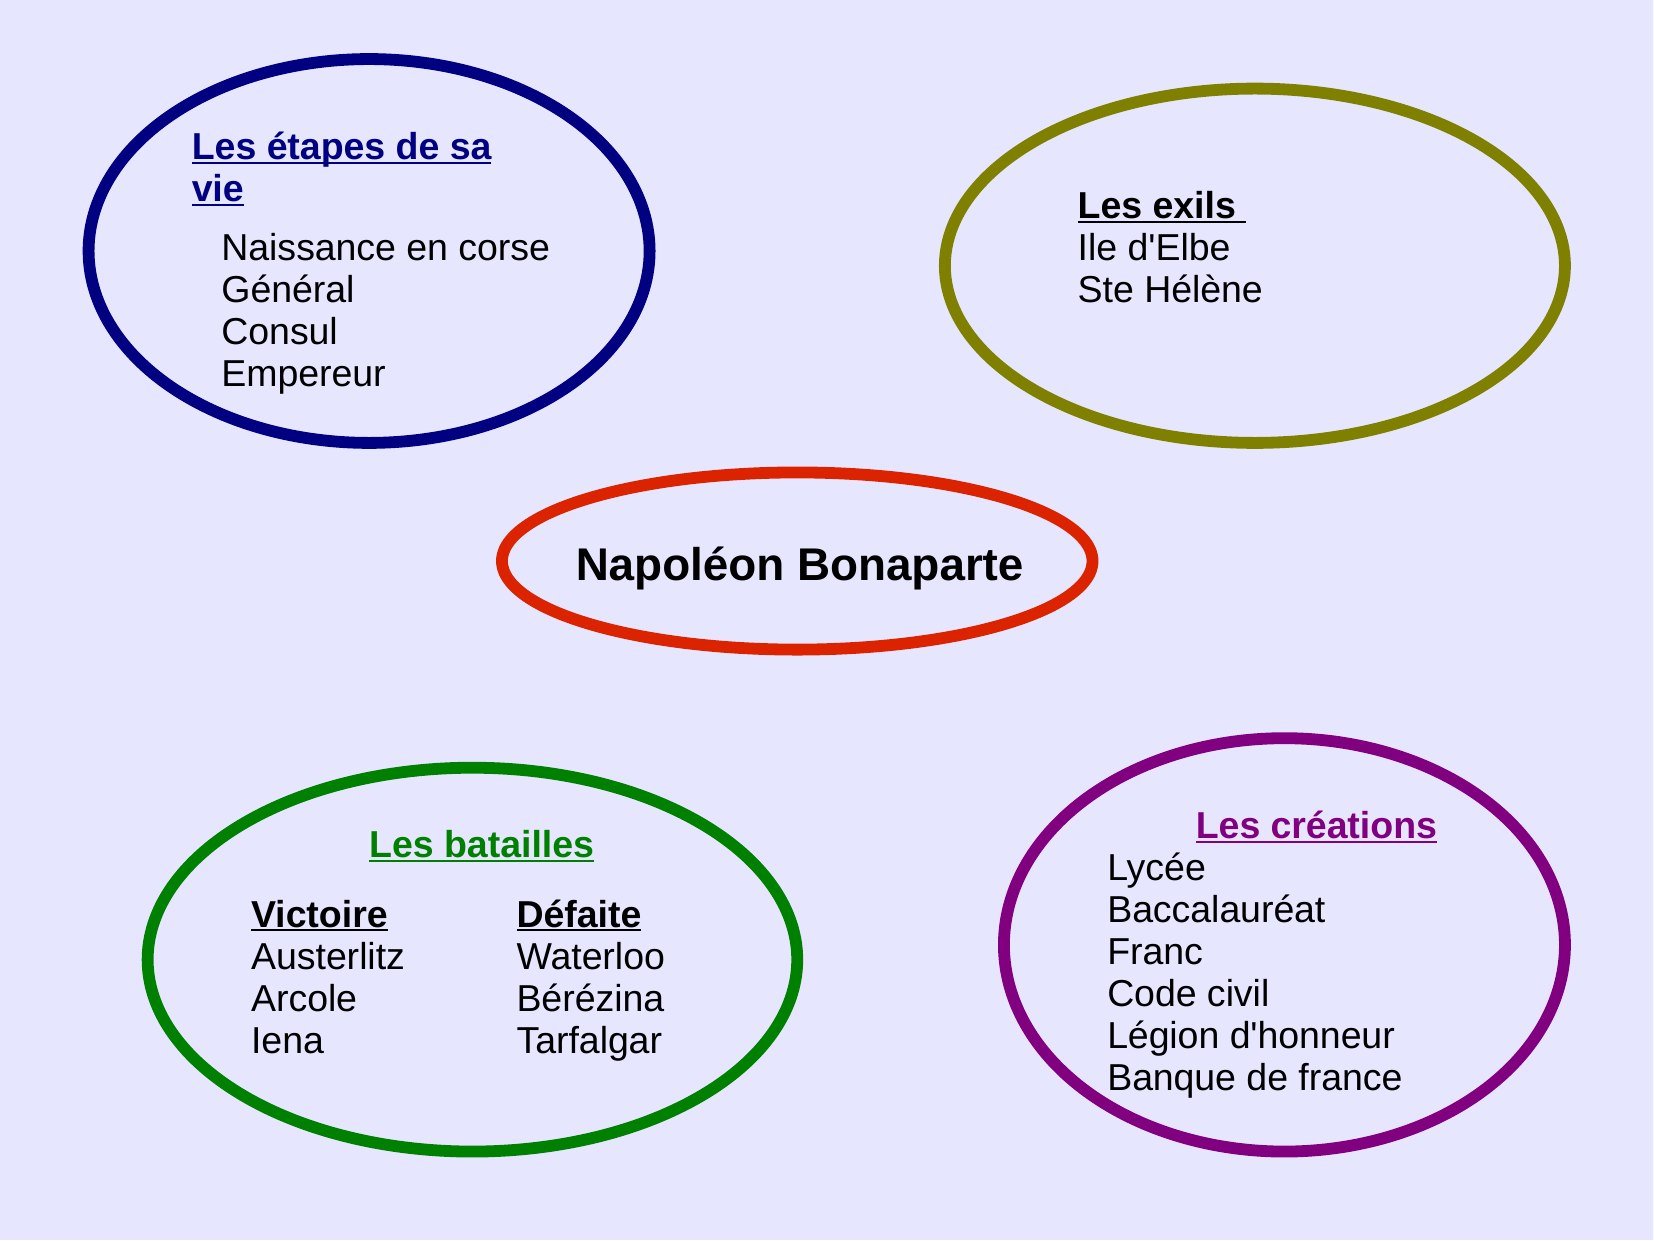

Les étapes de sa vie
Naissance en corse
Général
Consul
Empereur
Les exils
Ile d'Elbe
Ste Hélène
Napoléon Bonaparte
Lycée
Baccalauréat
Franc
Code civil
Légion d'honneur
Banque de france
Les créations
Les batailles
Victoire
Austerlitz
Arcole
Iena
Défaite
Waterloo
Bérézina
Tarfalgar